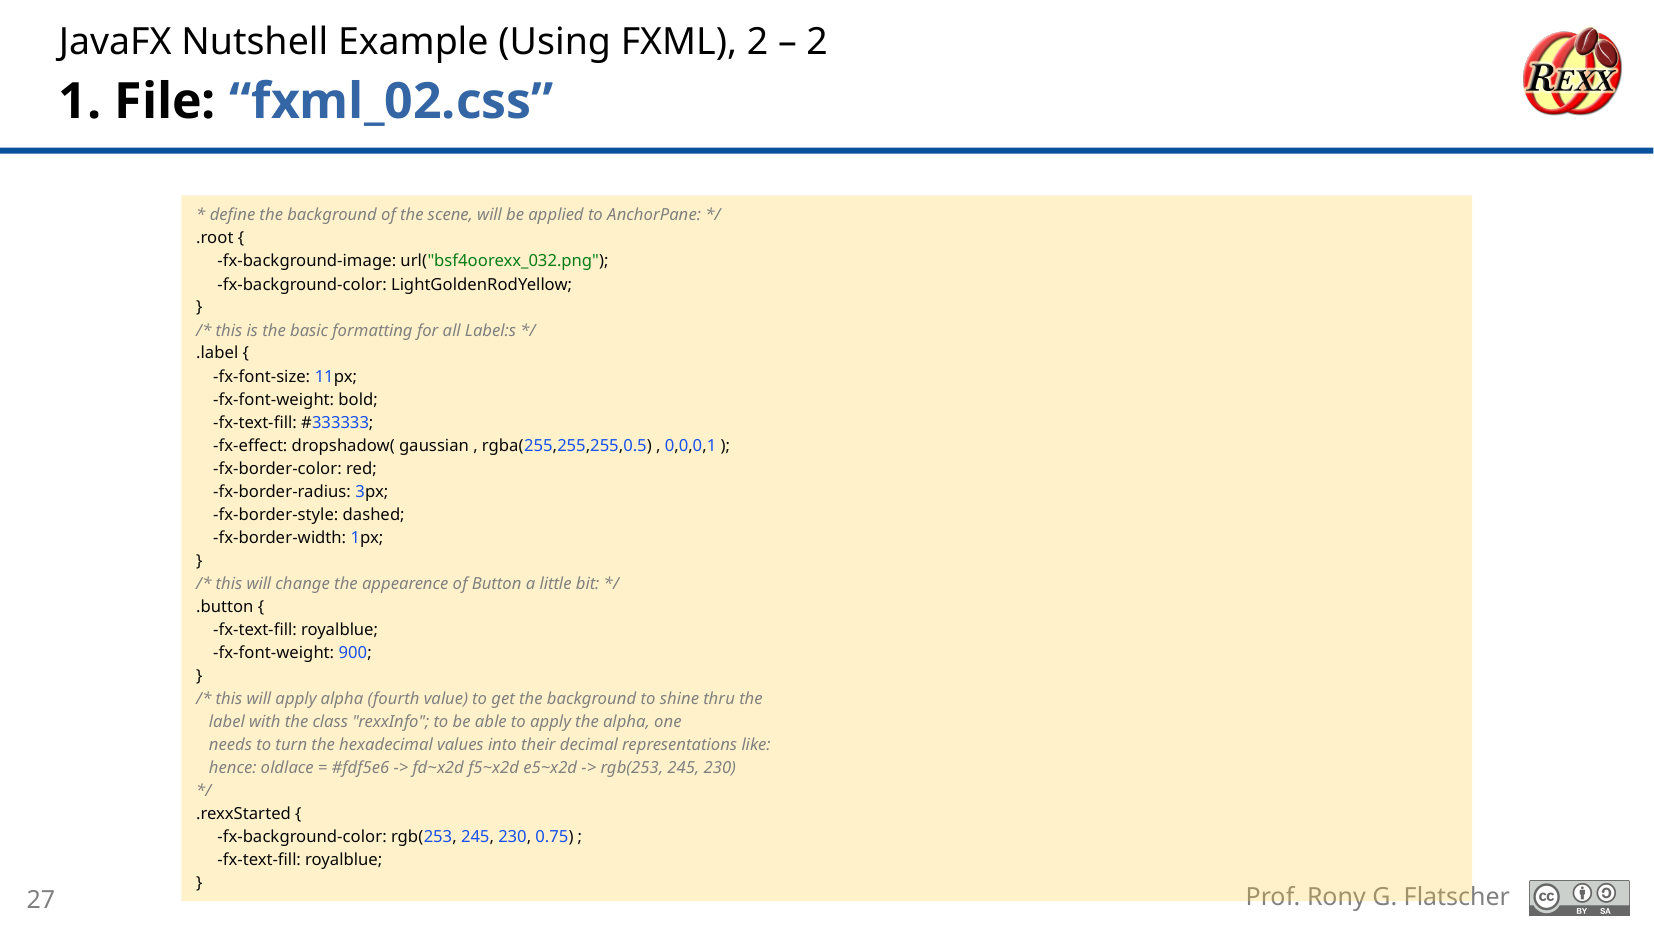

# JavaFX Nutshell Example (Using FXML), 2 – 2 1. File: “fxml_02.css”
* define the background of the scene, will be applied to AnchorPane: */
.root {
 -fx-background-image: url("bsf4oorexx_032.png");
 -fx-background-color: LightGoldenRodYellow;
}
/* this is the basic formatting for all Label:s */
.label {
 -fx-font-size: 11px;
 -fx-font-weight: bold;
 -fx-text-fill: #333333;
 -fx-effect: dropshadow( gaussian , rgba(255,255,255,0.5) , 0,0,0,1 );
 -fx-border-color: red;
 -fx-border-radius: 3px;
 -fx-border-style: dashed;
 -fx-border-width: 1px;
}
/* this will change the appearence of Button a little bit: */
.button {
 -fx-text-fill: royalblue;
 -fx-font-weight: 900;
}
/* this will apply alpha (fourth value) to get the background to shine thru the
 label with the class "rexxInfo"; to be able to apply the alpha, one
 needs to turn the hexadecimal values into their decimal representations like:
 hence: oldlace = #fdf5e6 -> fd~x2d f5~x2d e5~x2d -> rgb(253, 245, 230)
*/
.rexxStarted {
 -fx-background-color: rgb(253, 245, 230, 0.75) ;
 -fx-text-fill: royalblue;
}